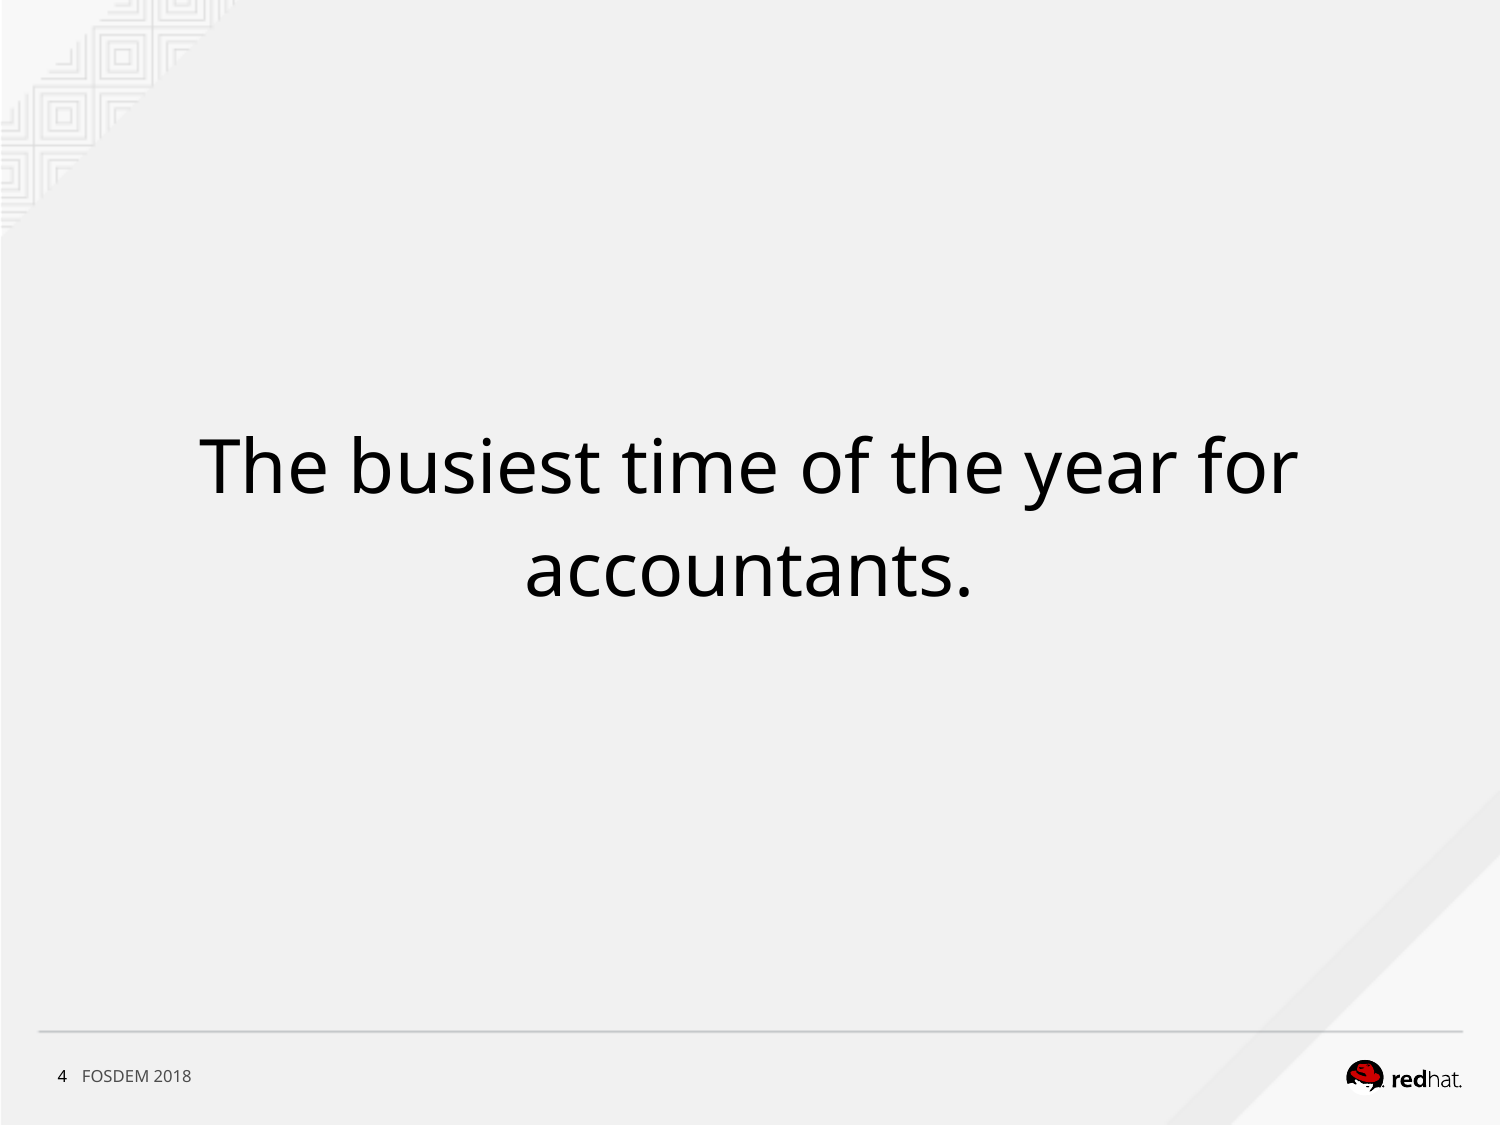

# The busiest time of the year for accountants.
4
FOSDEM 2018